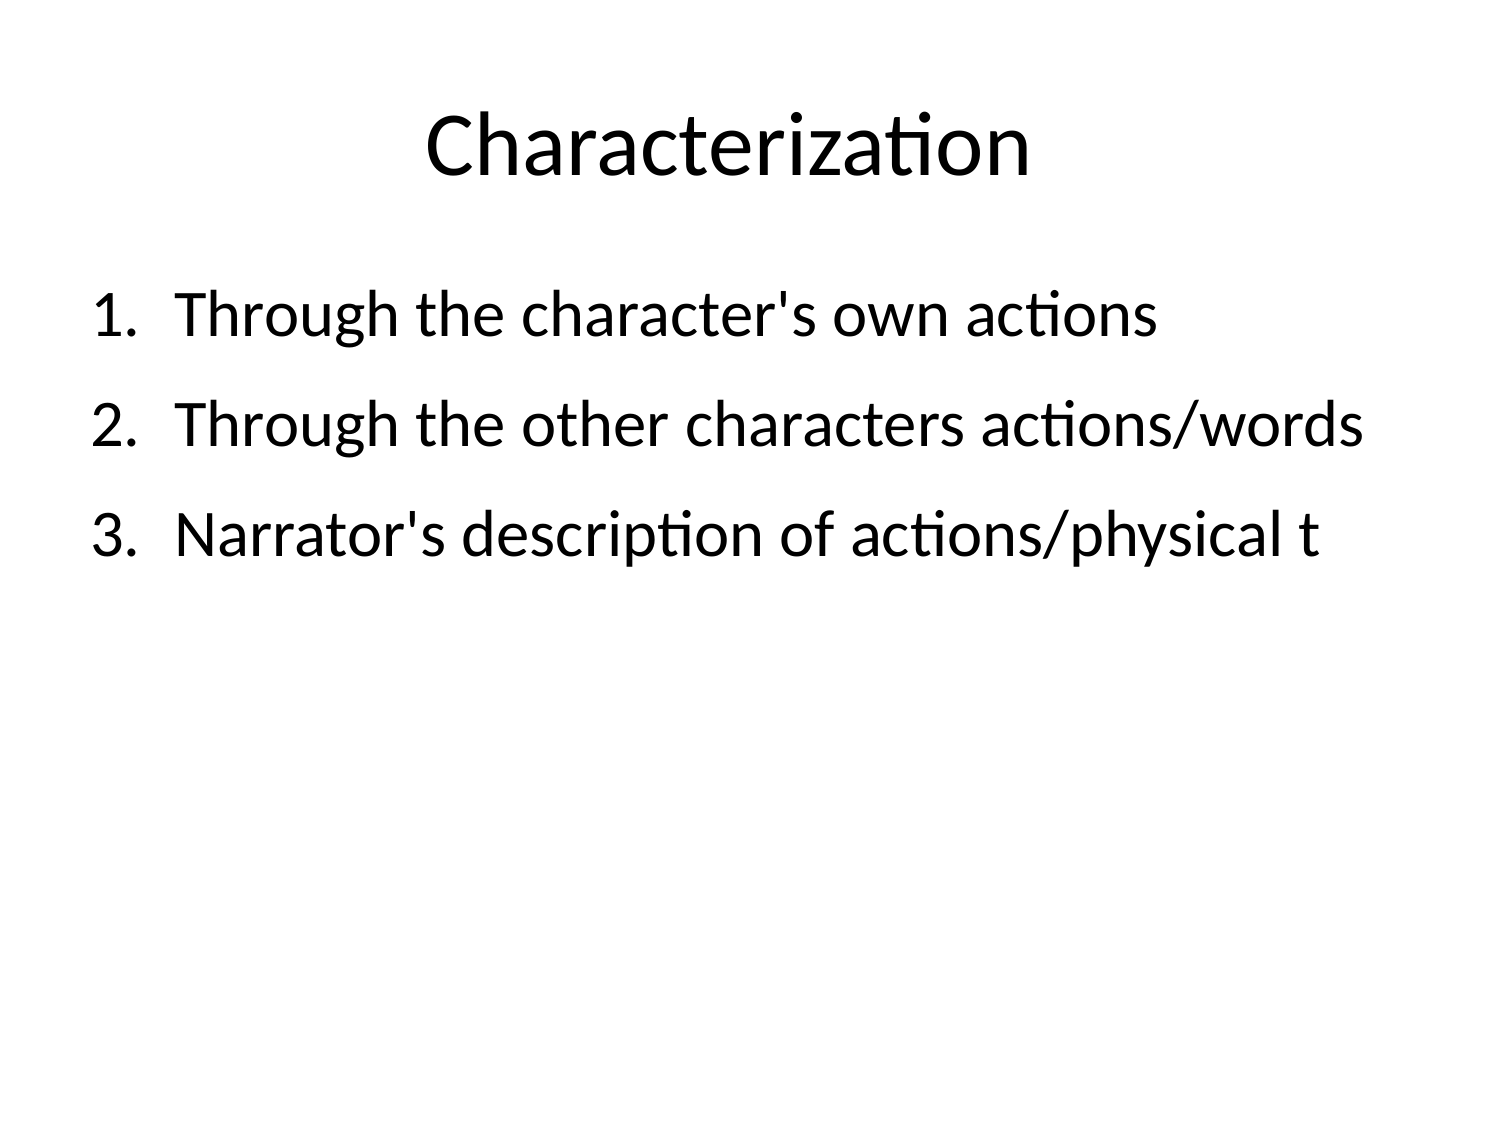

# Characterization
Through the character's own actions
Through the other characters actions/words
Narrator's description of actions/physical t